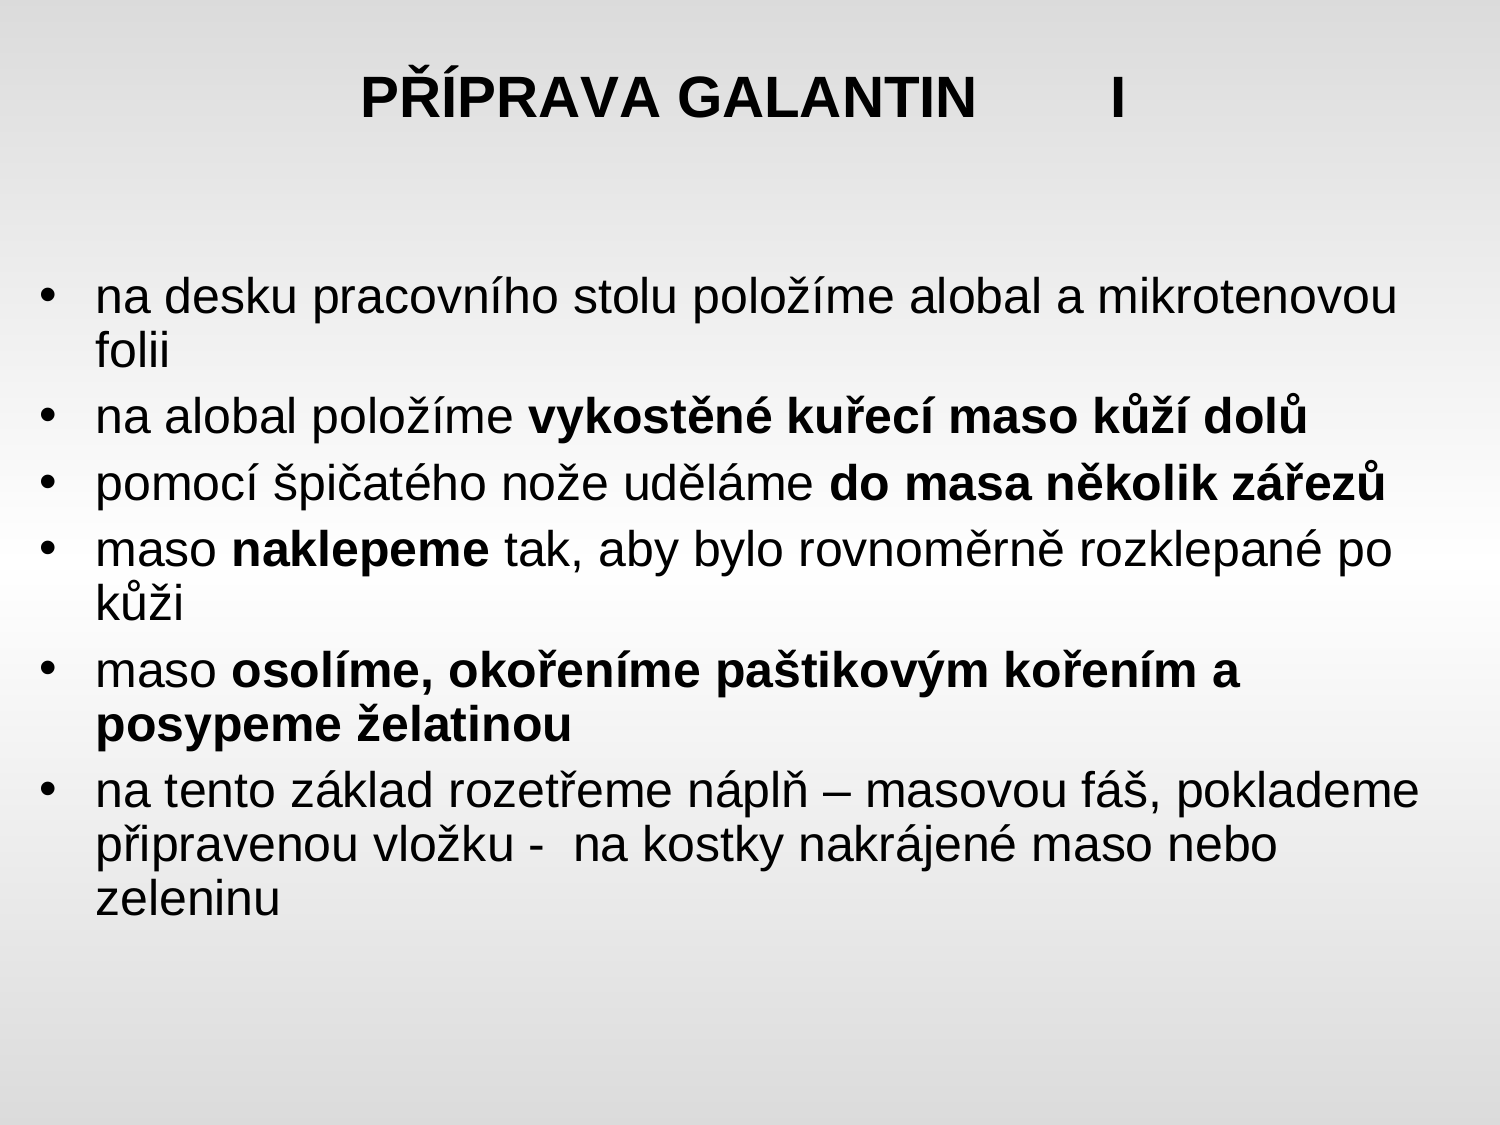

PŘÍPRAVA GALANTIN	I
# na desku pracovního stolu položíme alobal a mikrotenovou folii
na alobal položíme vykostěné kuřecí maso kůží dolů
pomocí špičatého nože uděláme do masa několik zářezů
maso naklepeme tak, aby bylo rovnoměrně rozklepané po kůži
maso osolíme, okořeníme paštikovým kořením a posypeme želatinou
na tento základ rozetřeme náplň – masovou fáš, poklademe připravenou vložku - na kostky nakrájené maso nebo zeleninu